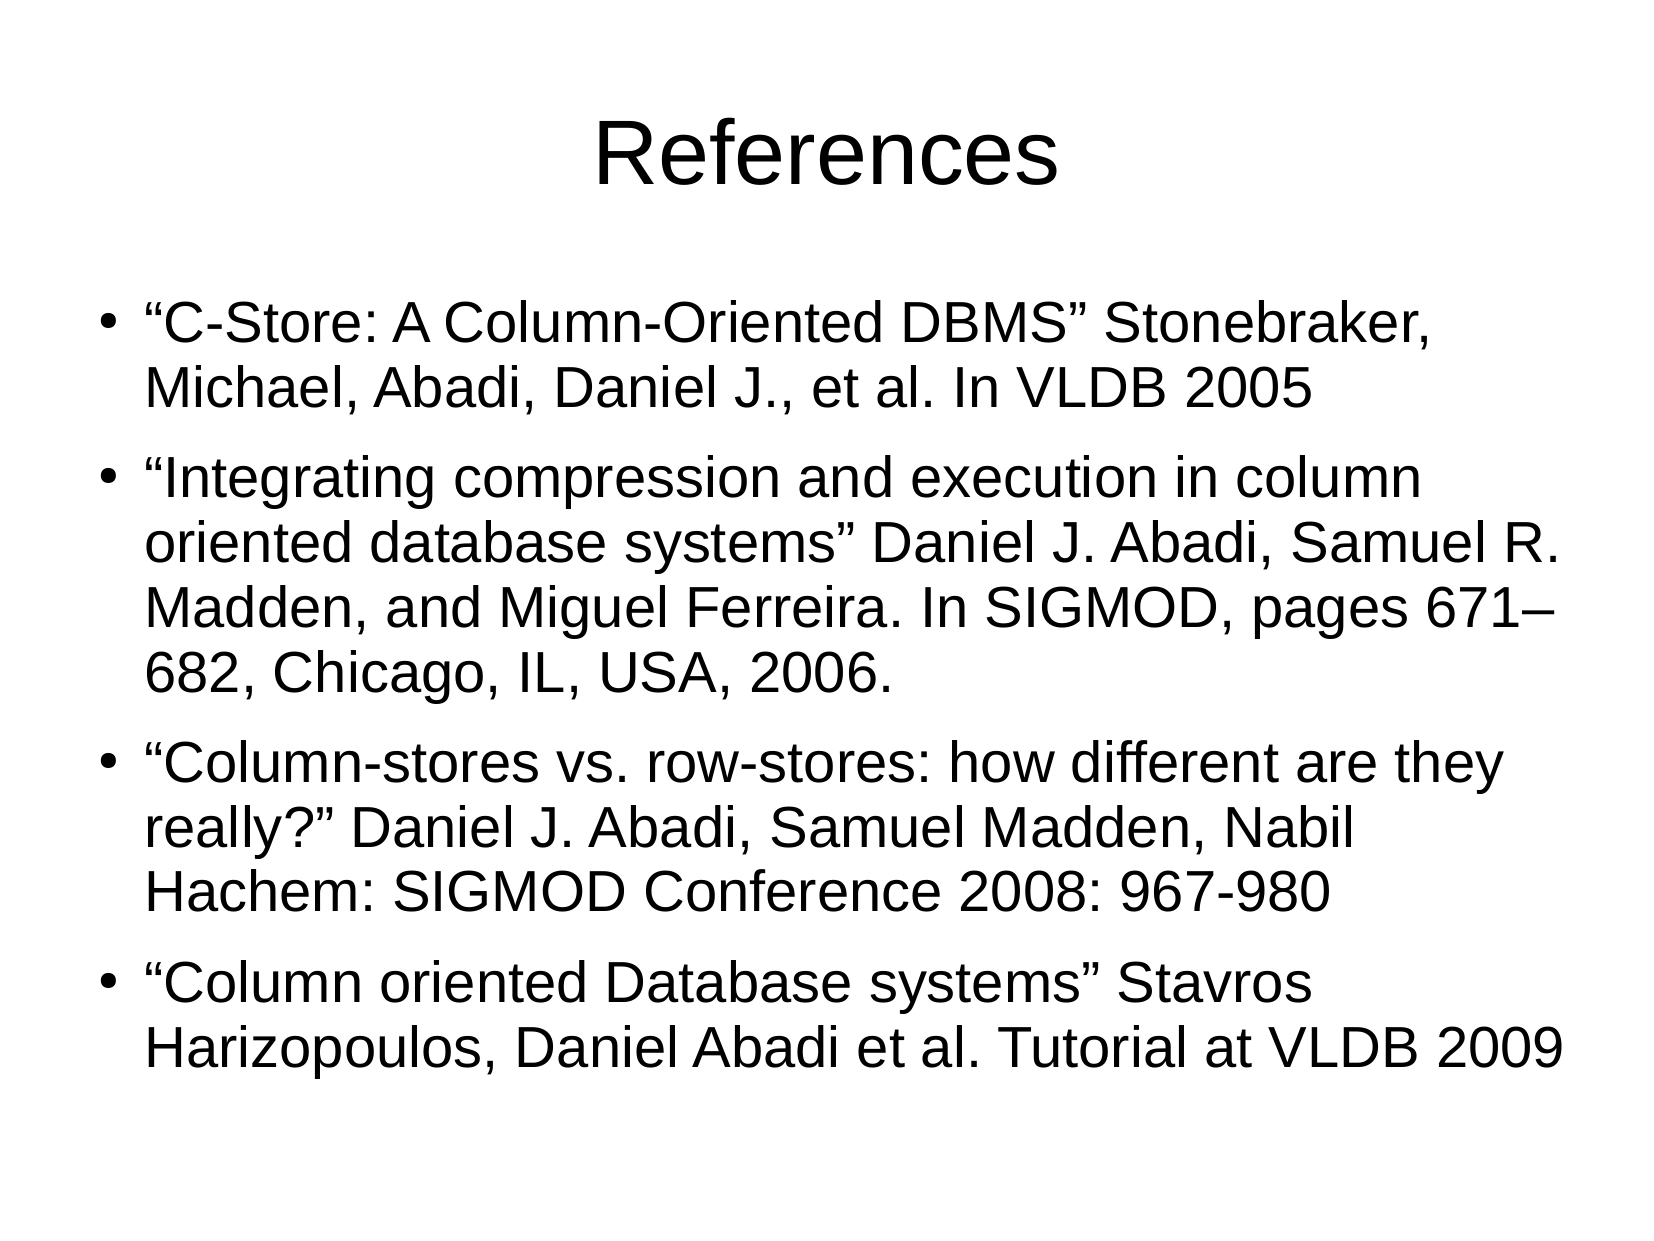

# References
“C-Store: A Column-Oriented DBMS” Stonebraker, Michael, Abadi, Daniel J., et al. In VLDB 2005
“Integrating compression and execution in column oriented database systems” Daniel J. Abadi, Samuel R. Madden, and Miguel Ferreira. In SIGMOD, pages 671–682, Chicago, IL, USA, 2006.
“Column-stores vs. row-stores: how different are they really?” Daniel J. Abadi, Samuel Madden, Nabil Hachem: SIGMOD Conference 2008: 967-980
“Column oriented Database systems” Stavros Harizopoulos, Daniel Abadi et al. Tutorial at VLDB 2009